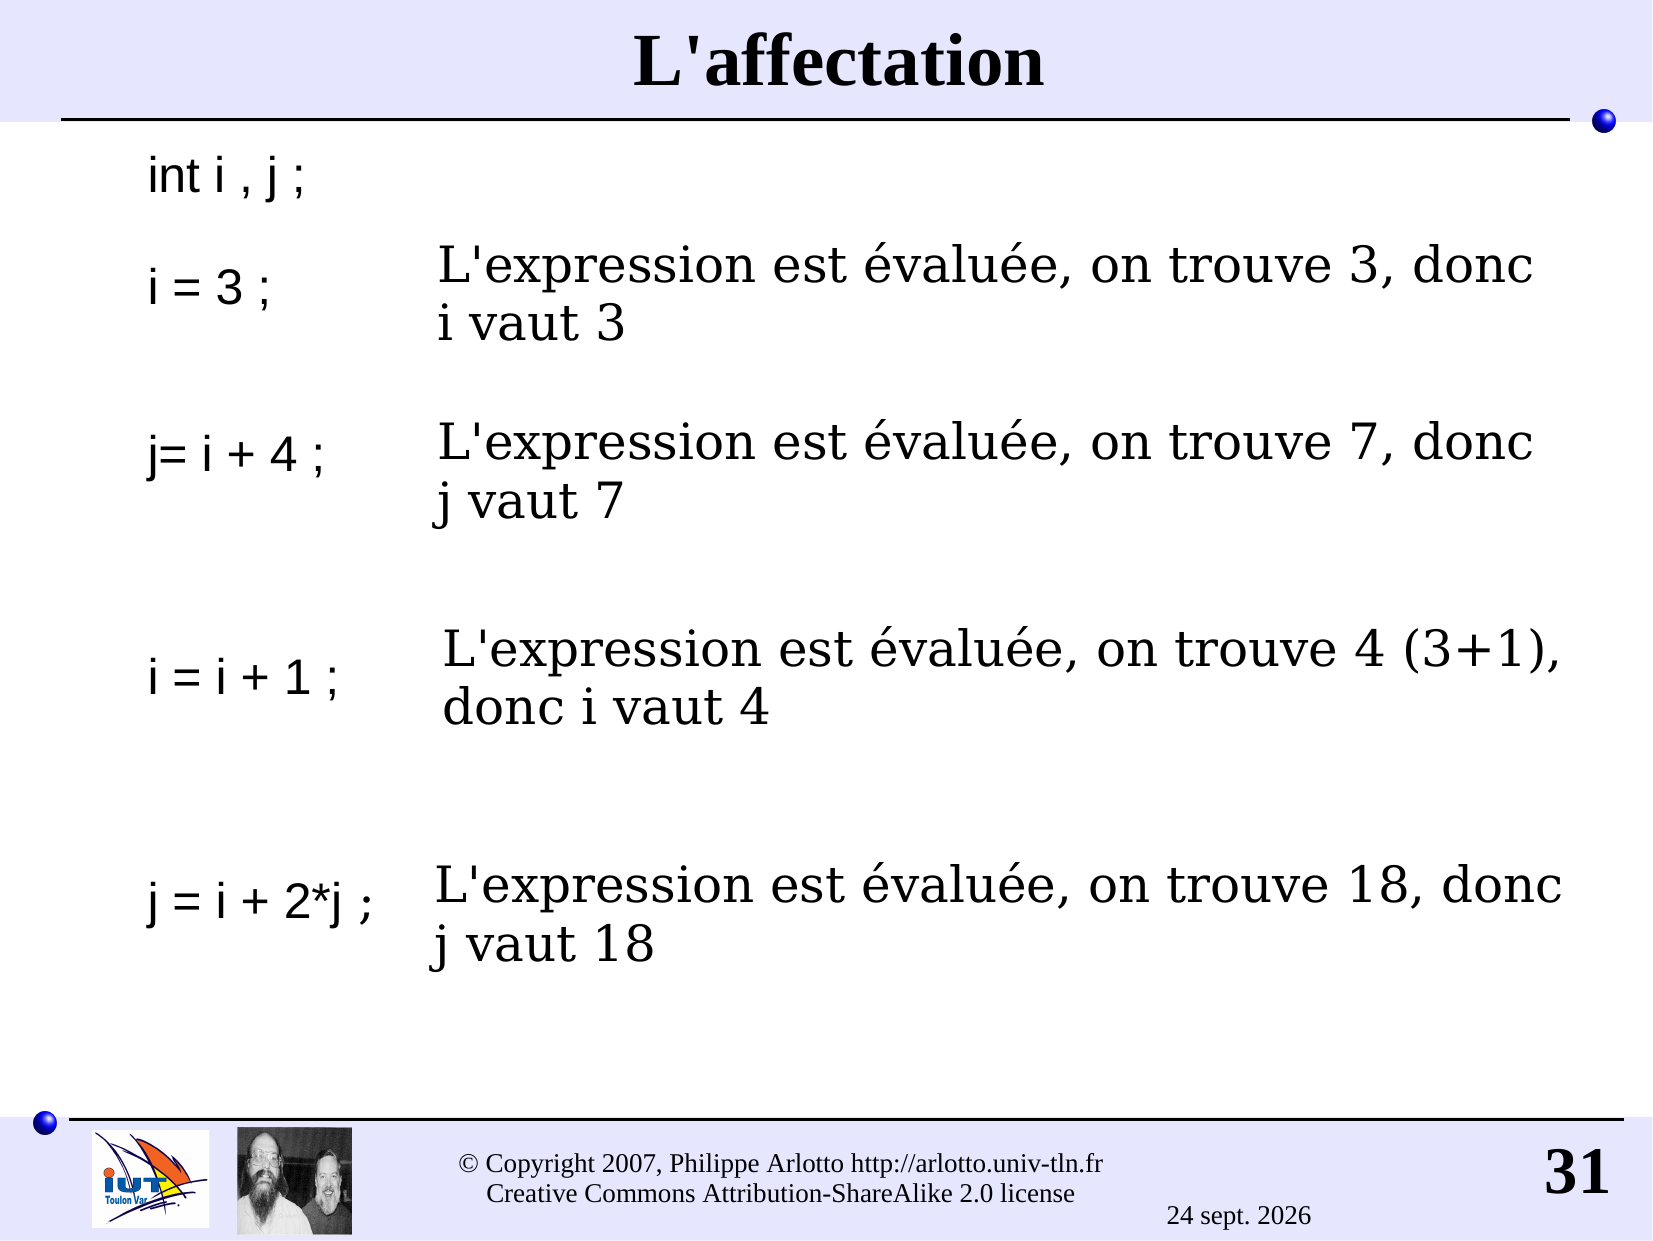

# L'affectation
int i , j ;
i = 3 ;
j= i + 4 ;
i = i + 1 ;
j = i + 2*j ;
L'expression est évaluée, on trouve 3, donc
i vaut 3
L'expression est évaluée, on trouve 7, donc
j vaut 7
L'expression est évaluée, on trouve 4 (3+1),
donc i vaut 4
L'expression est évaluée, on trouve 18, donc
j vaut 18